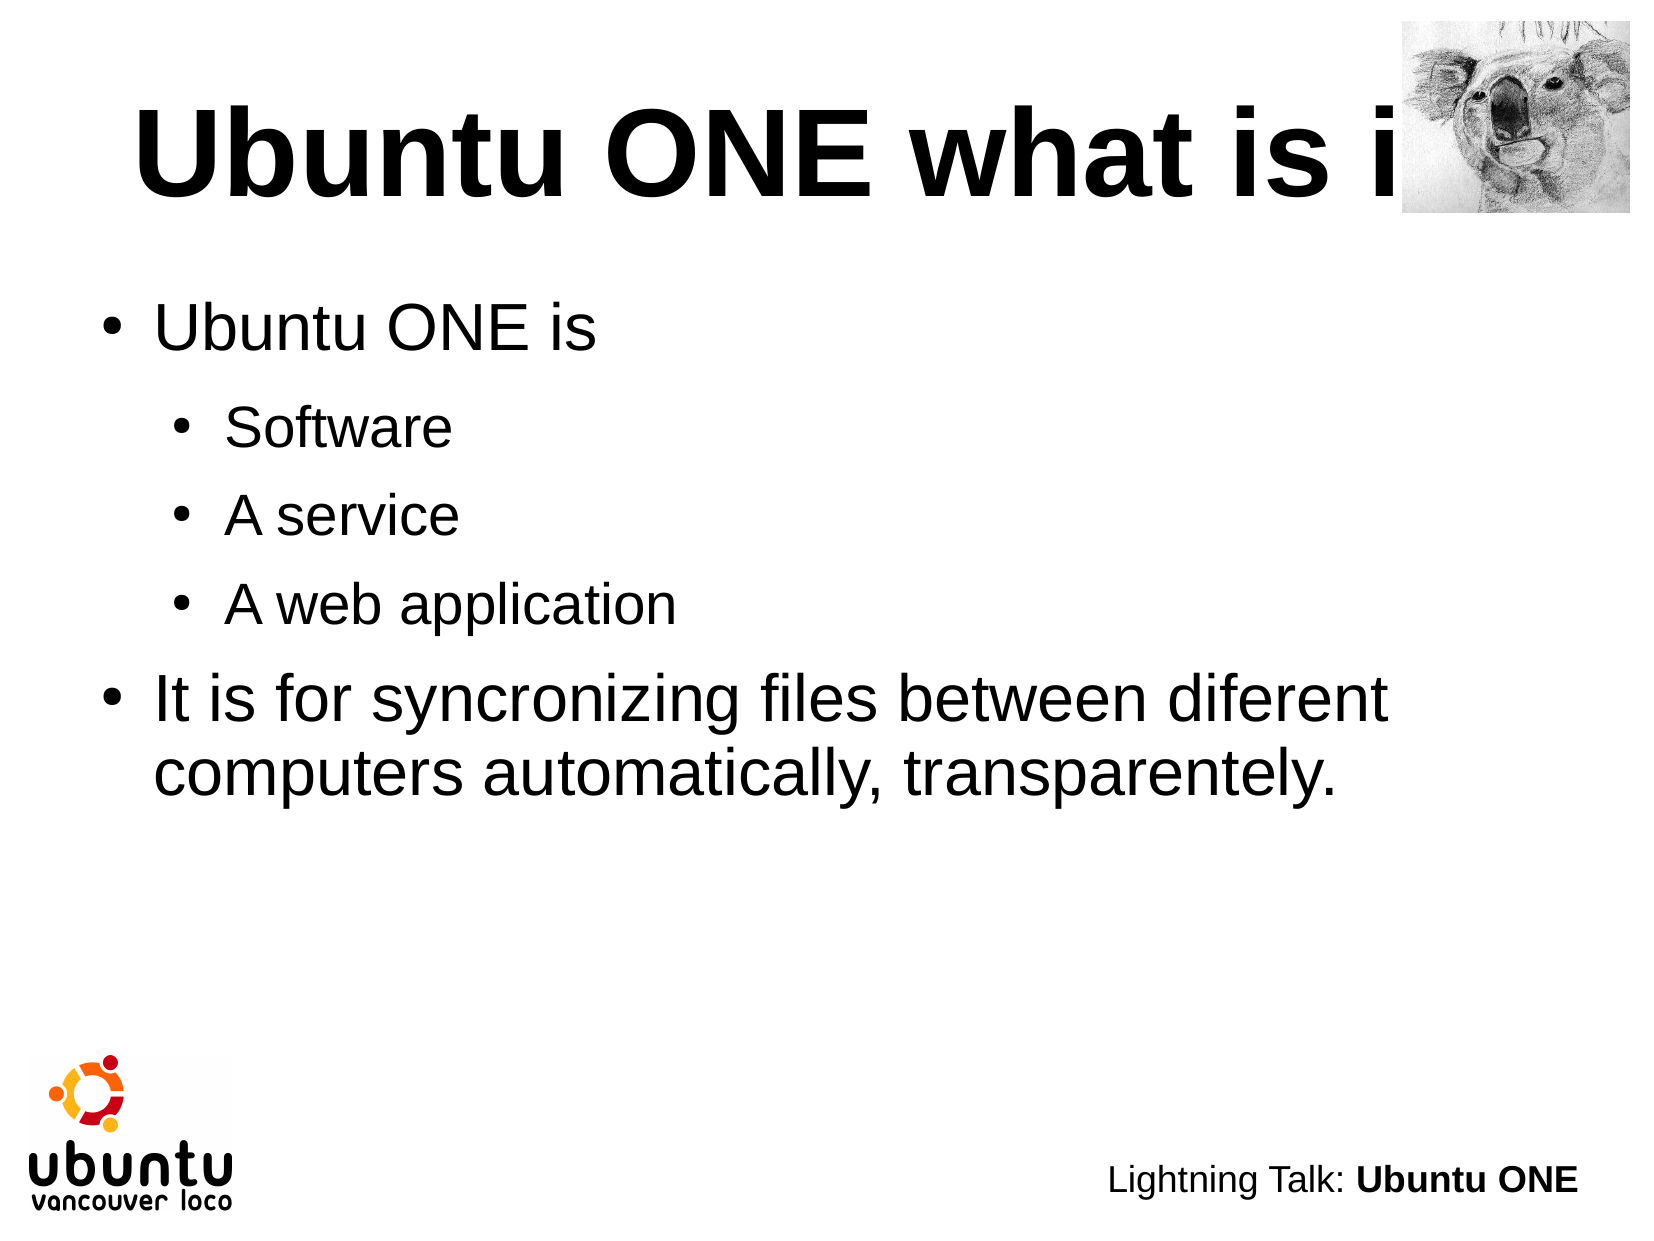

# Ubuntu ONE what is it?
Ubuntu ONE is
Software
A service
A web application
It is for syncronizing files between diferent computers automatically, transparentely.